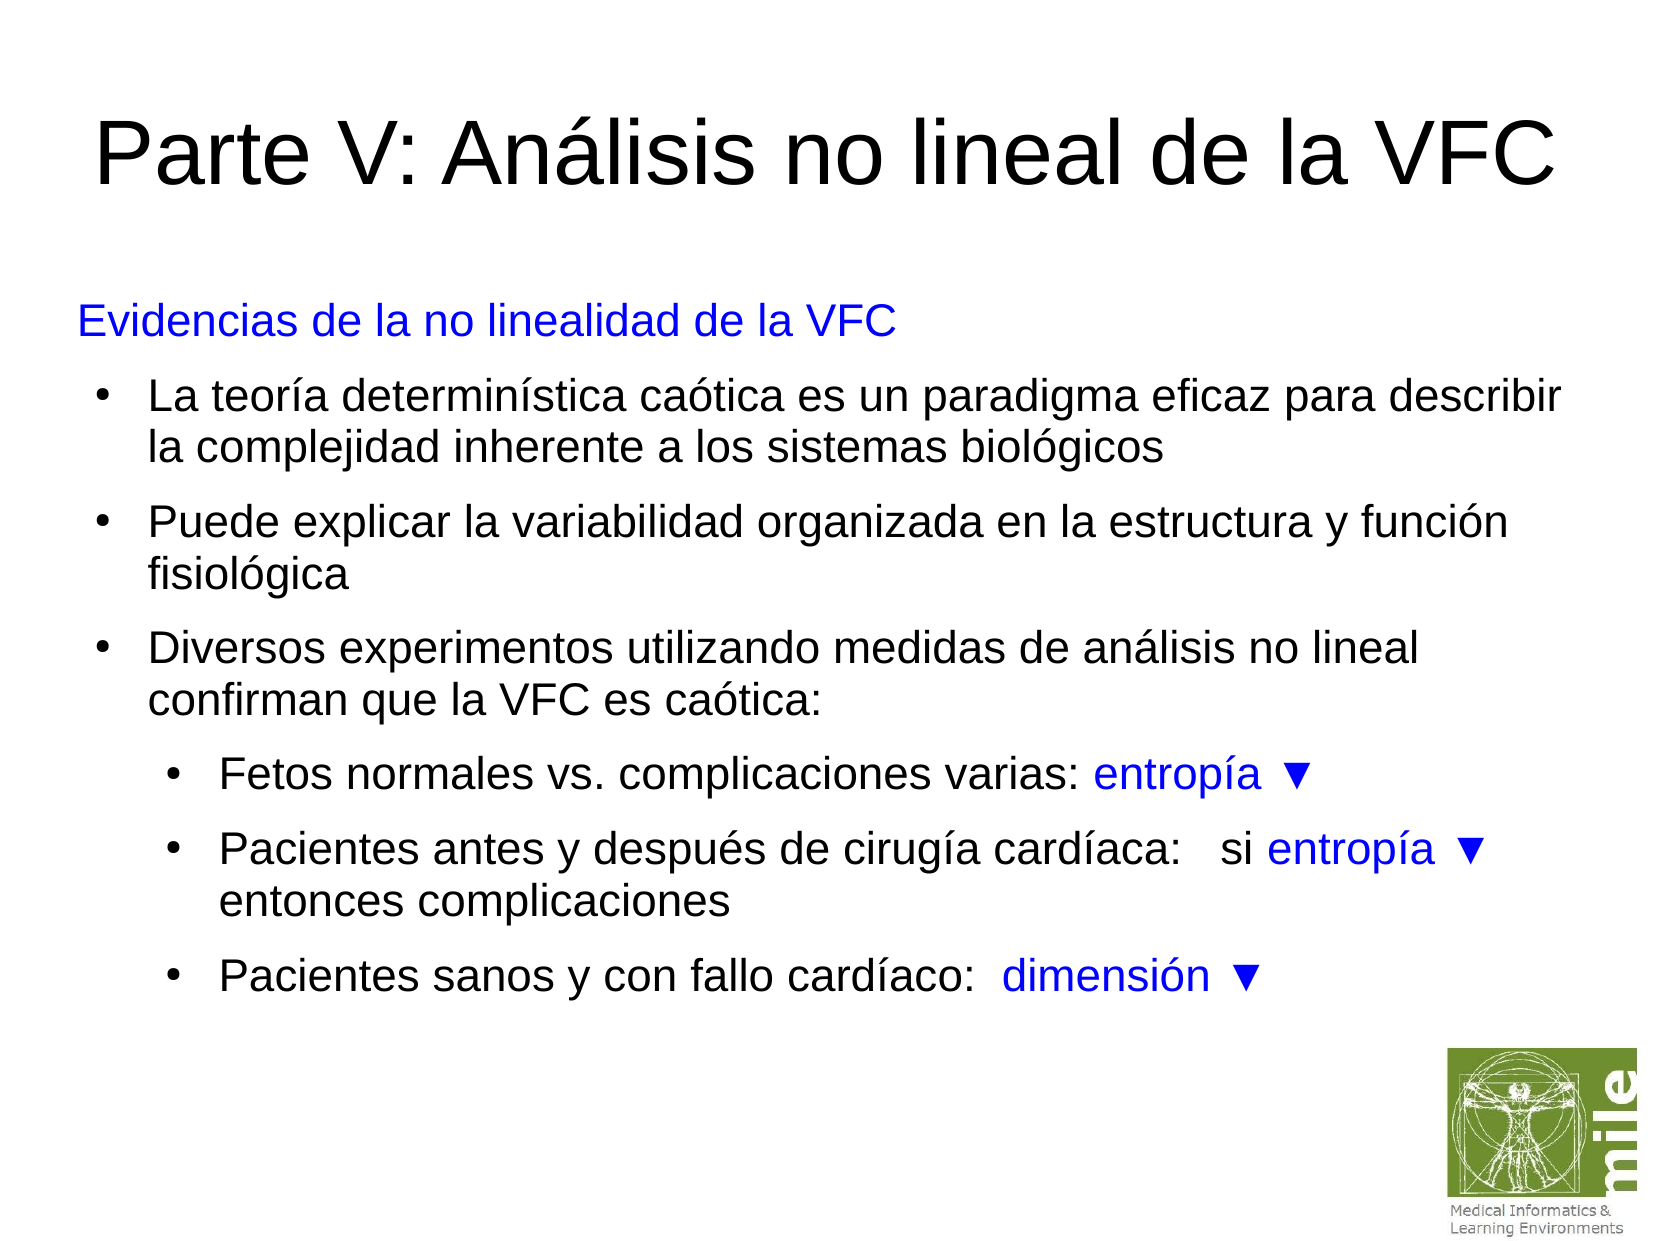

# Parte V: Análisis no lineal de la VFC
Evidencias de la no linealidad de la VFC
La teoría determinística caótica es un paradigma eficaz para describir la complejidad inherente a los sistemas biológicos
Puede explicar la variabilidad organizada en la estructura y función fisiológica
Diversos experimentos utilizando medidas de análisis no lineal confirman que la VFC es caótica:
Fetos normales vs. complicaciones varias: entropía ▼
Pacientes antes y después de cirugía cardíaca: si entropía ▼ entonces complicaciones
Pacientes sanos y con fallo cardíaco: dimensión ▼